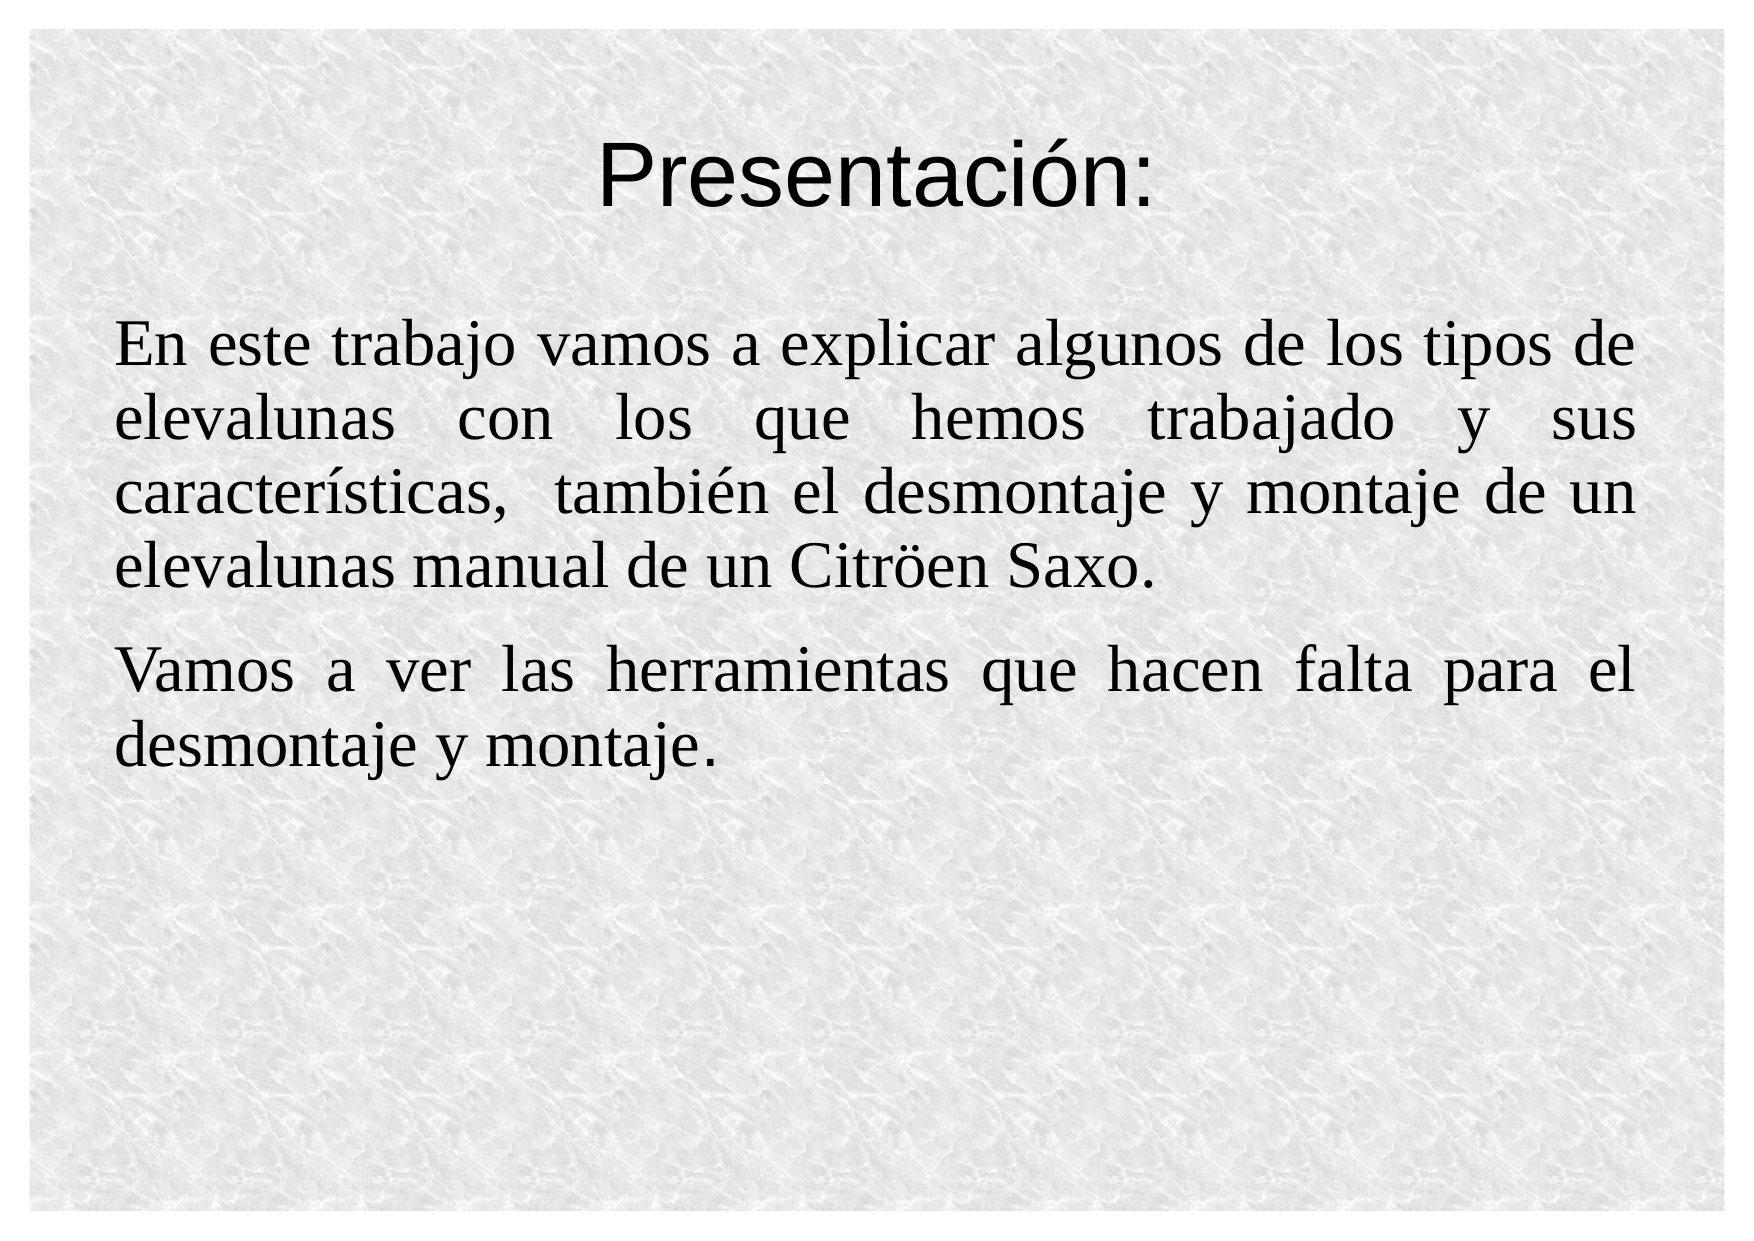

# Presentación:
En este trabajo vamos a explicar algunos de los tipos de elevalunas con los que hemos trabajado y sus características, también el desmontaje y montaje de un elevalunas manual de un Citröen Saxo.
Vamos a ver las herramientas que hacen falta para el desmontaje y montaje.